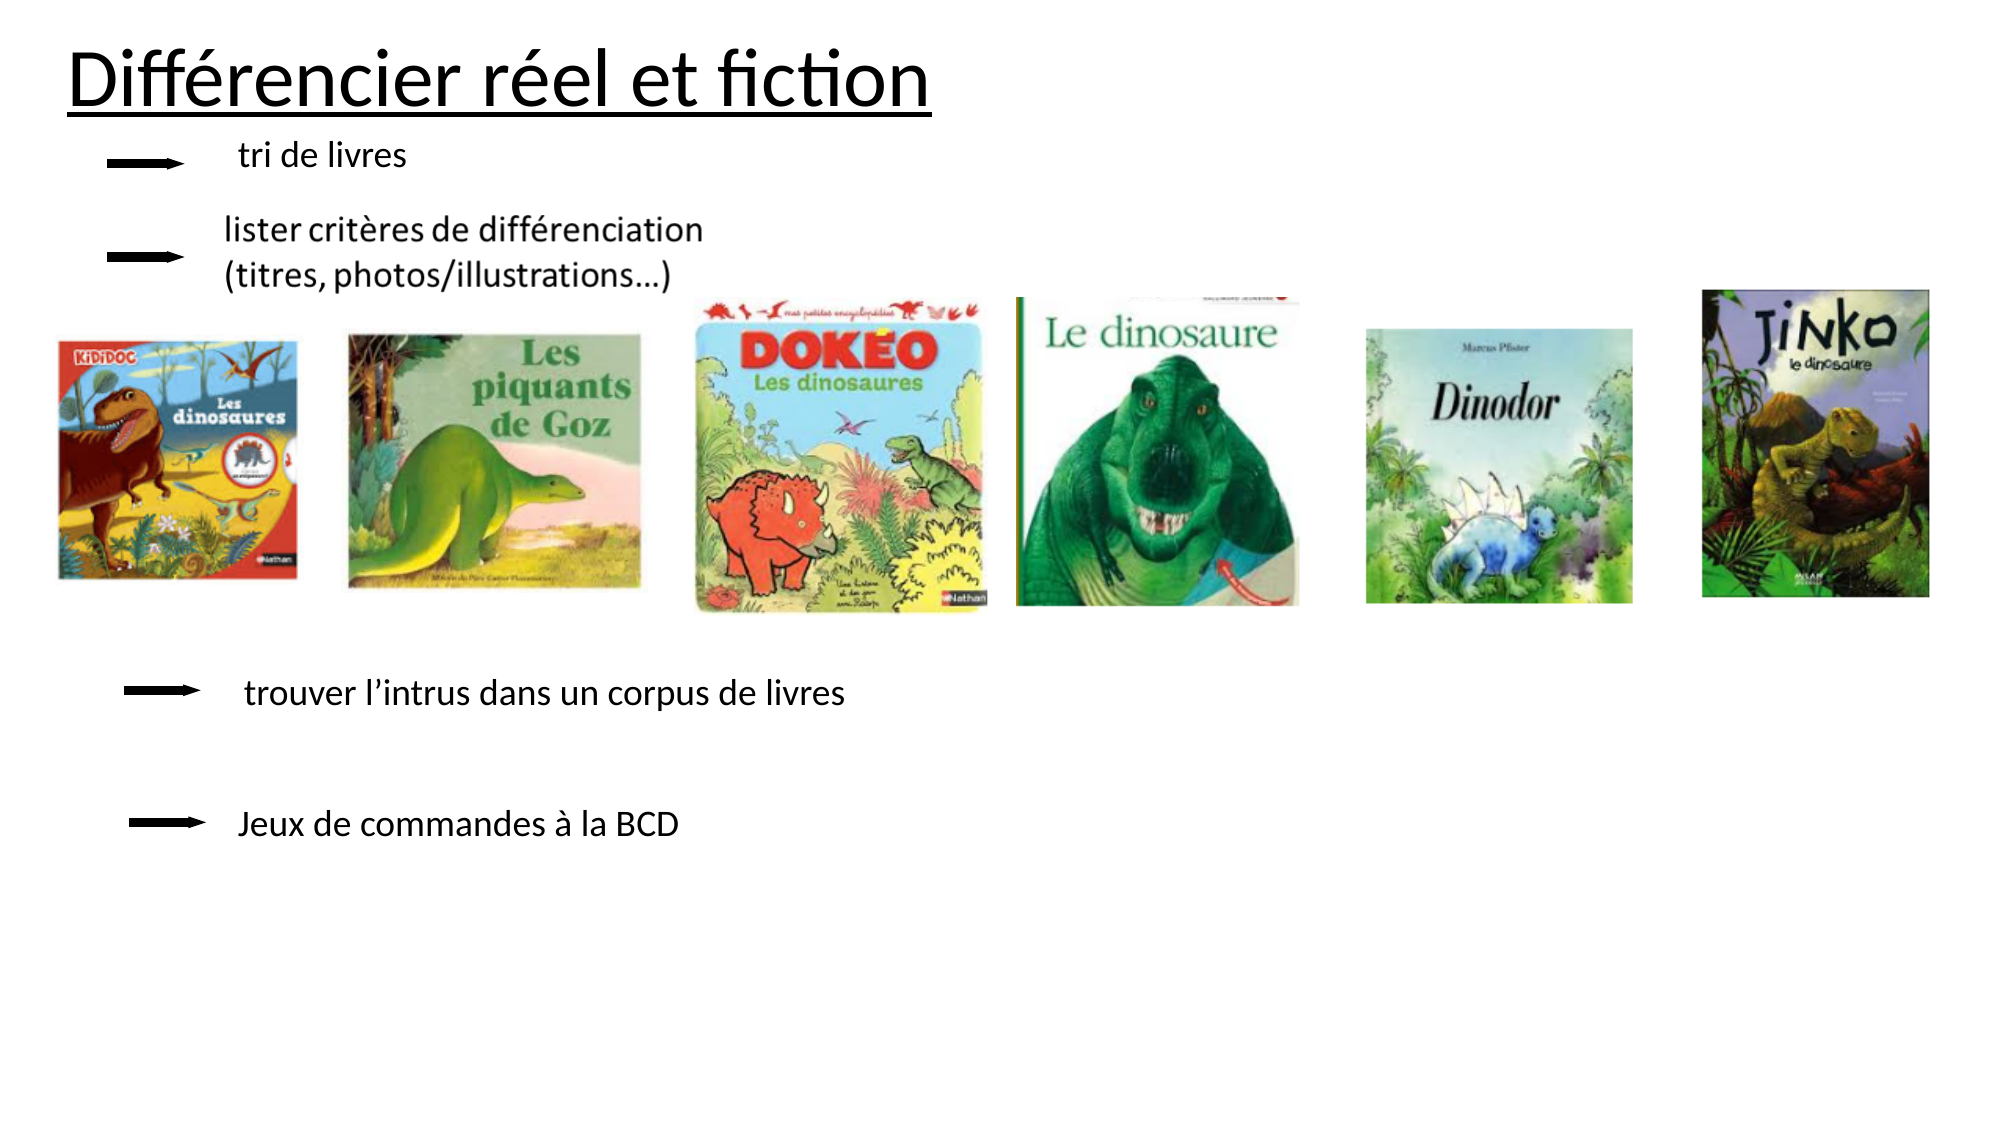

Différencier réel et fiction
tri de livres
trouver l’intrus dans un corpus de livres
Jeux de commandes à la BCD